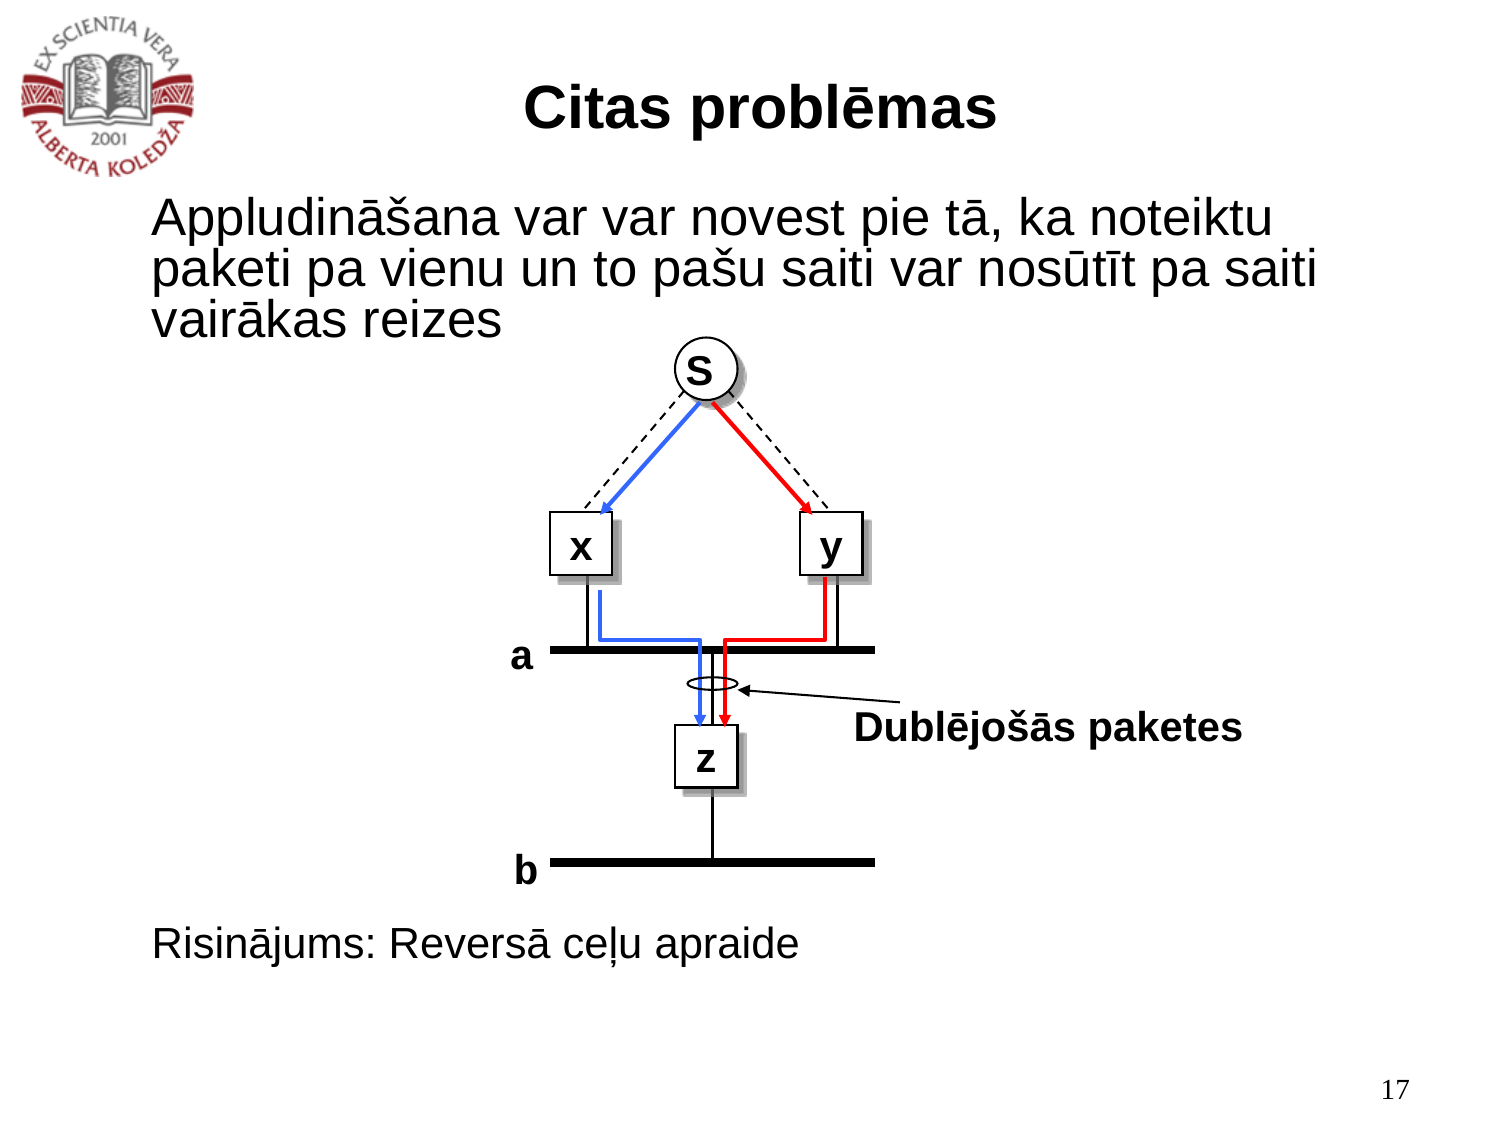

# Citas problēmas
Appludināšana var var novest pie tā, ka noteiktu paketi pa vienu un to pašu saiti var nosūtīt pa saiti vairākas reizes
Risinājums: Reversā ceļu apraide
S
x
y
a
Dublējošās paketes
z
b